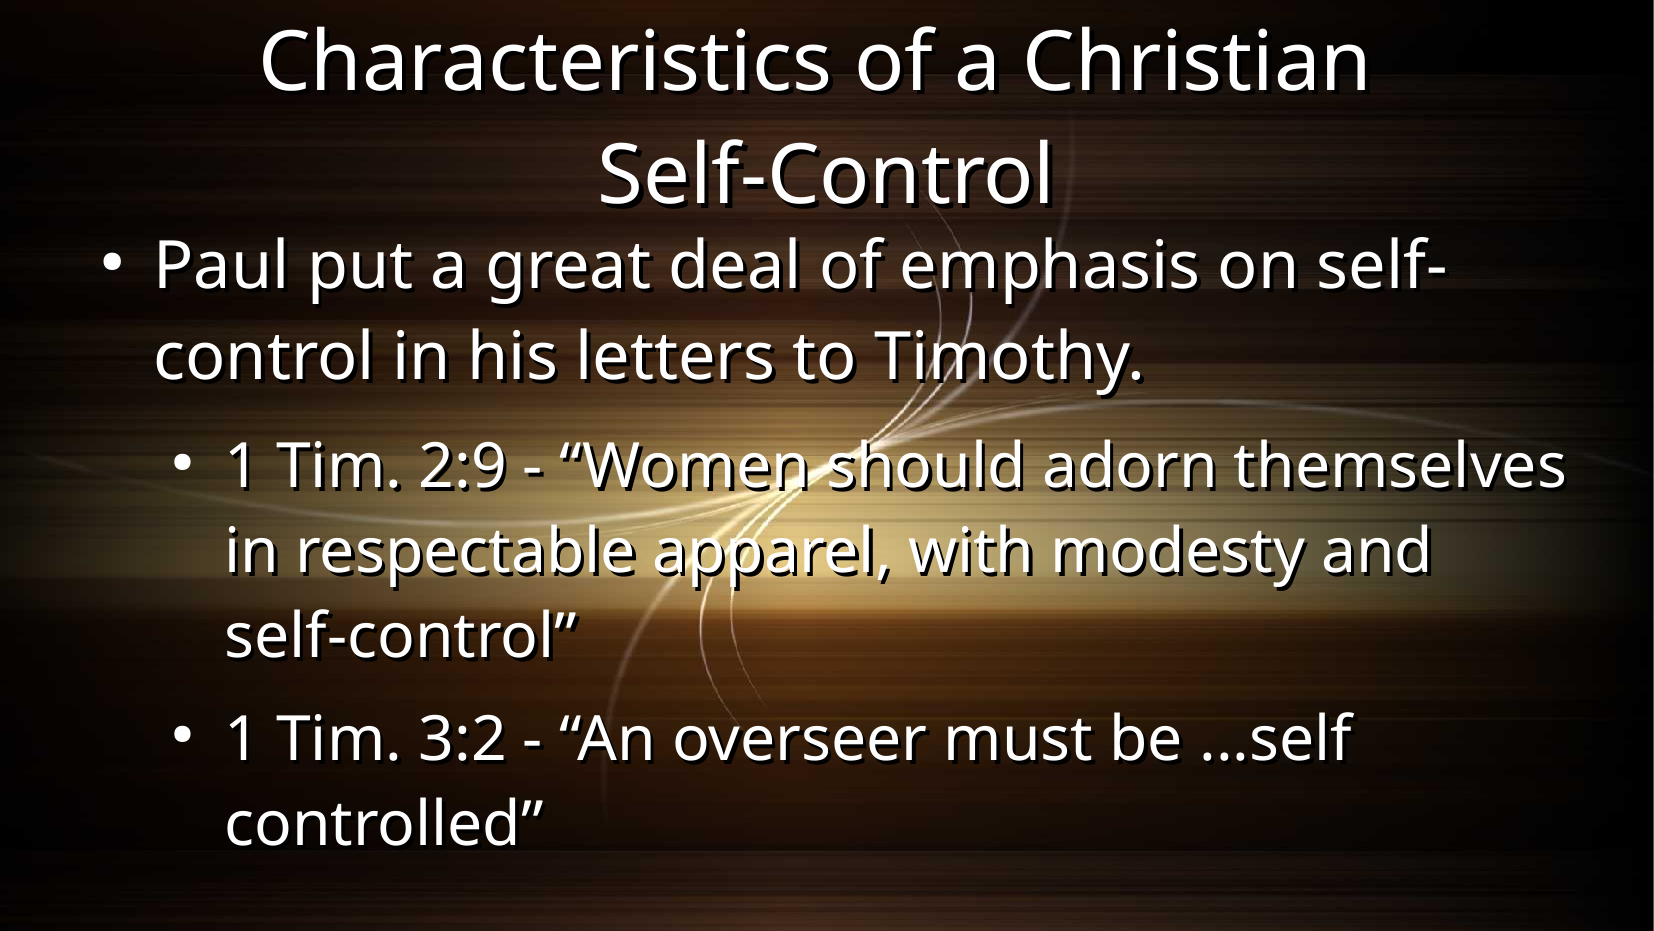

# Characteristics of a Christian Self-Control
Paul put a great deal of emphasis on self- control in his letters to Timothy.
1 Tim. 2:9 - “Women should adorn themselves in respectable apparel, with modesty and self-control”
1 Tim. 3:2 - “An overseer must be ...self controlled”